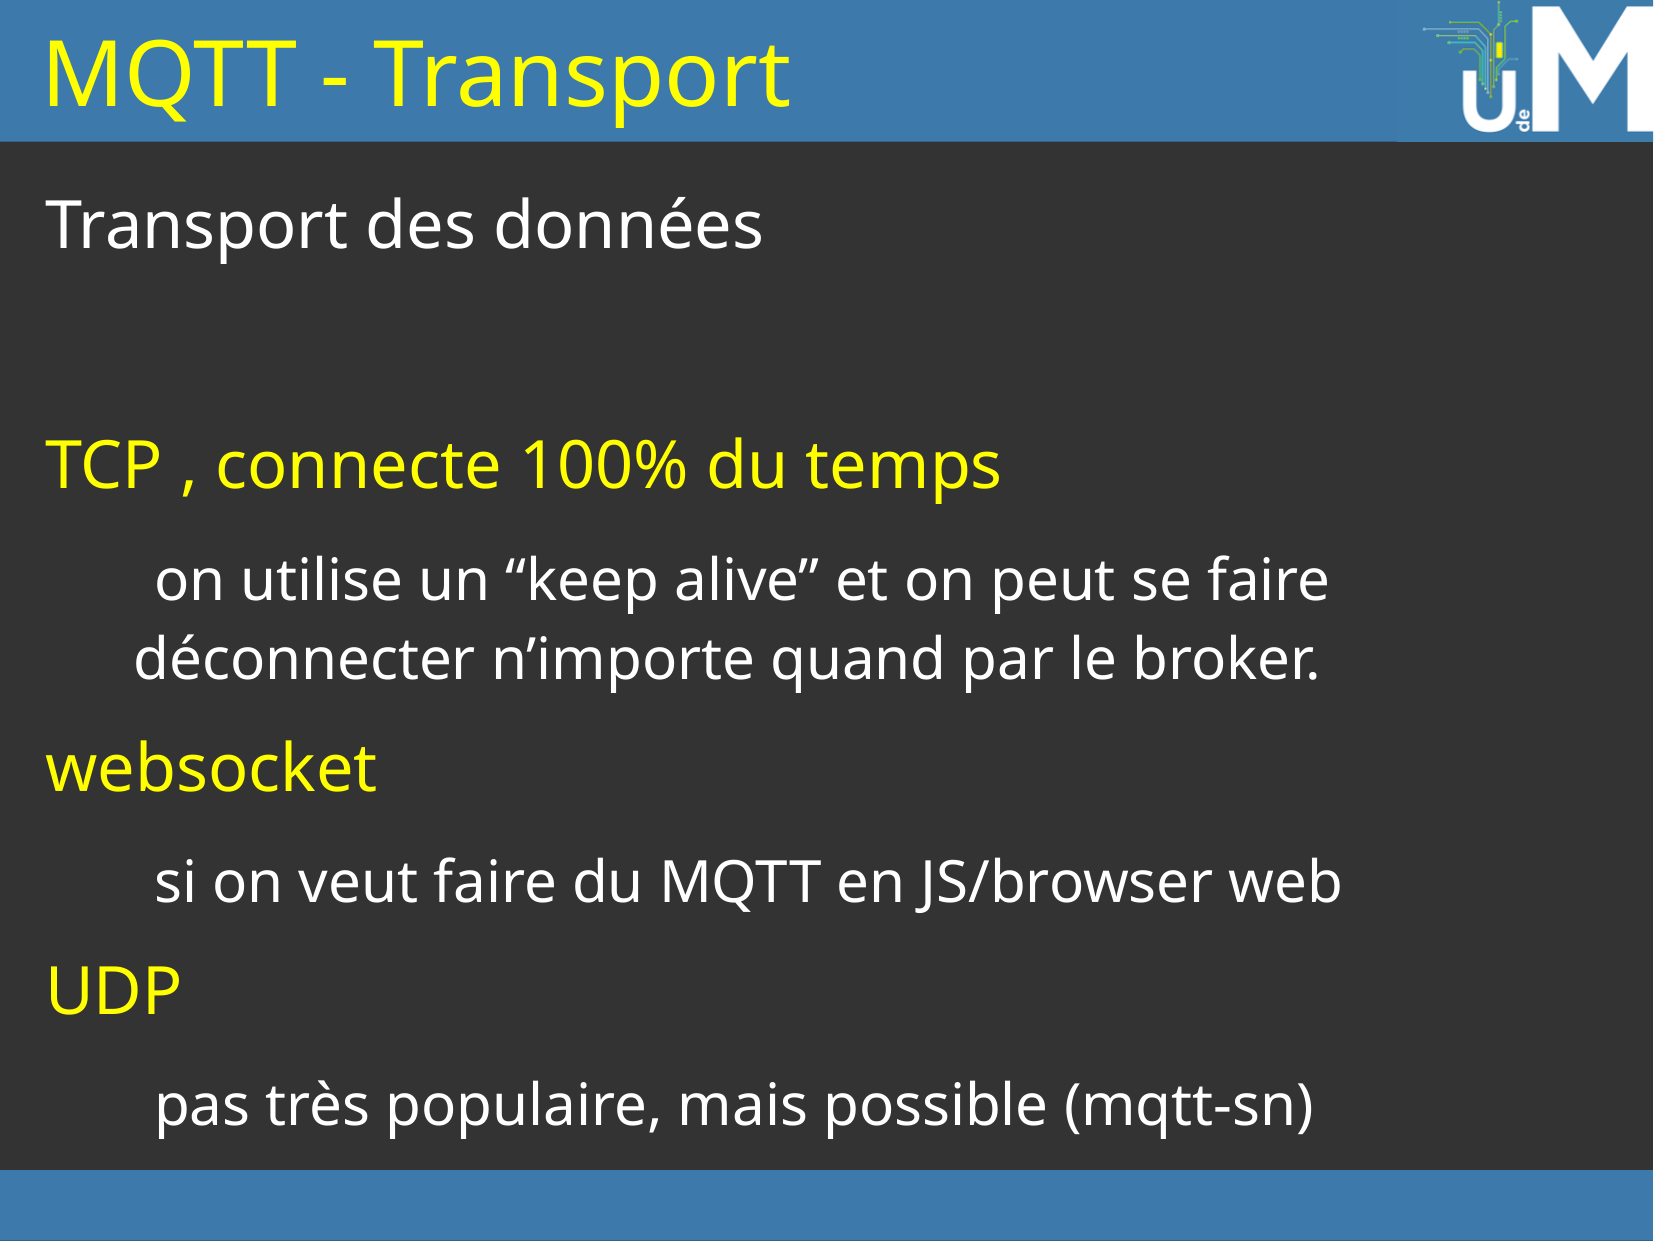

# MQTT - Transport
Transport des données
TCP , connecte 100% du temps
on utilise un “keep alive” et on peut se faire déconnecter n’importe quand par le broker.
websocket
si on veut faire du MQTT en JS/browser web
UDP
pas très populaire, mais possible (mqtt-sn)